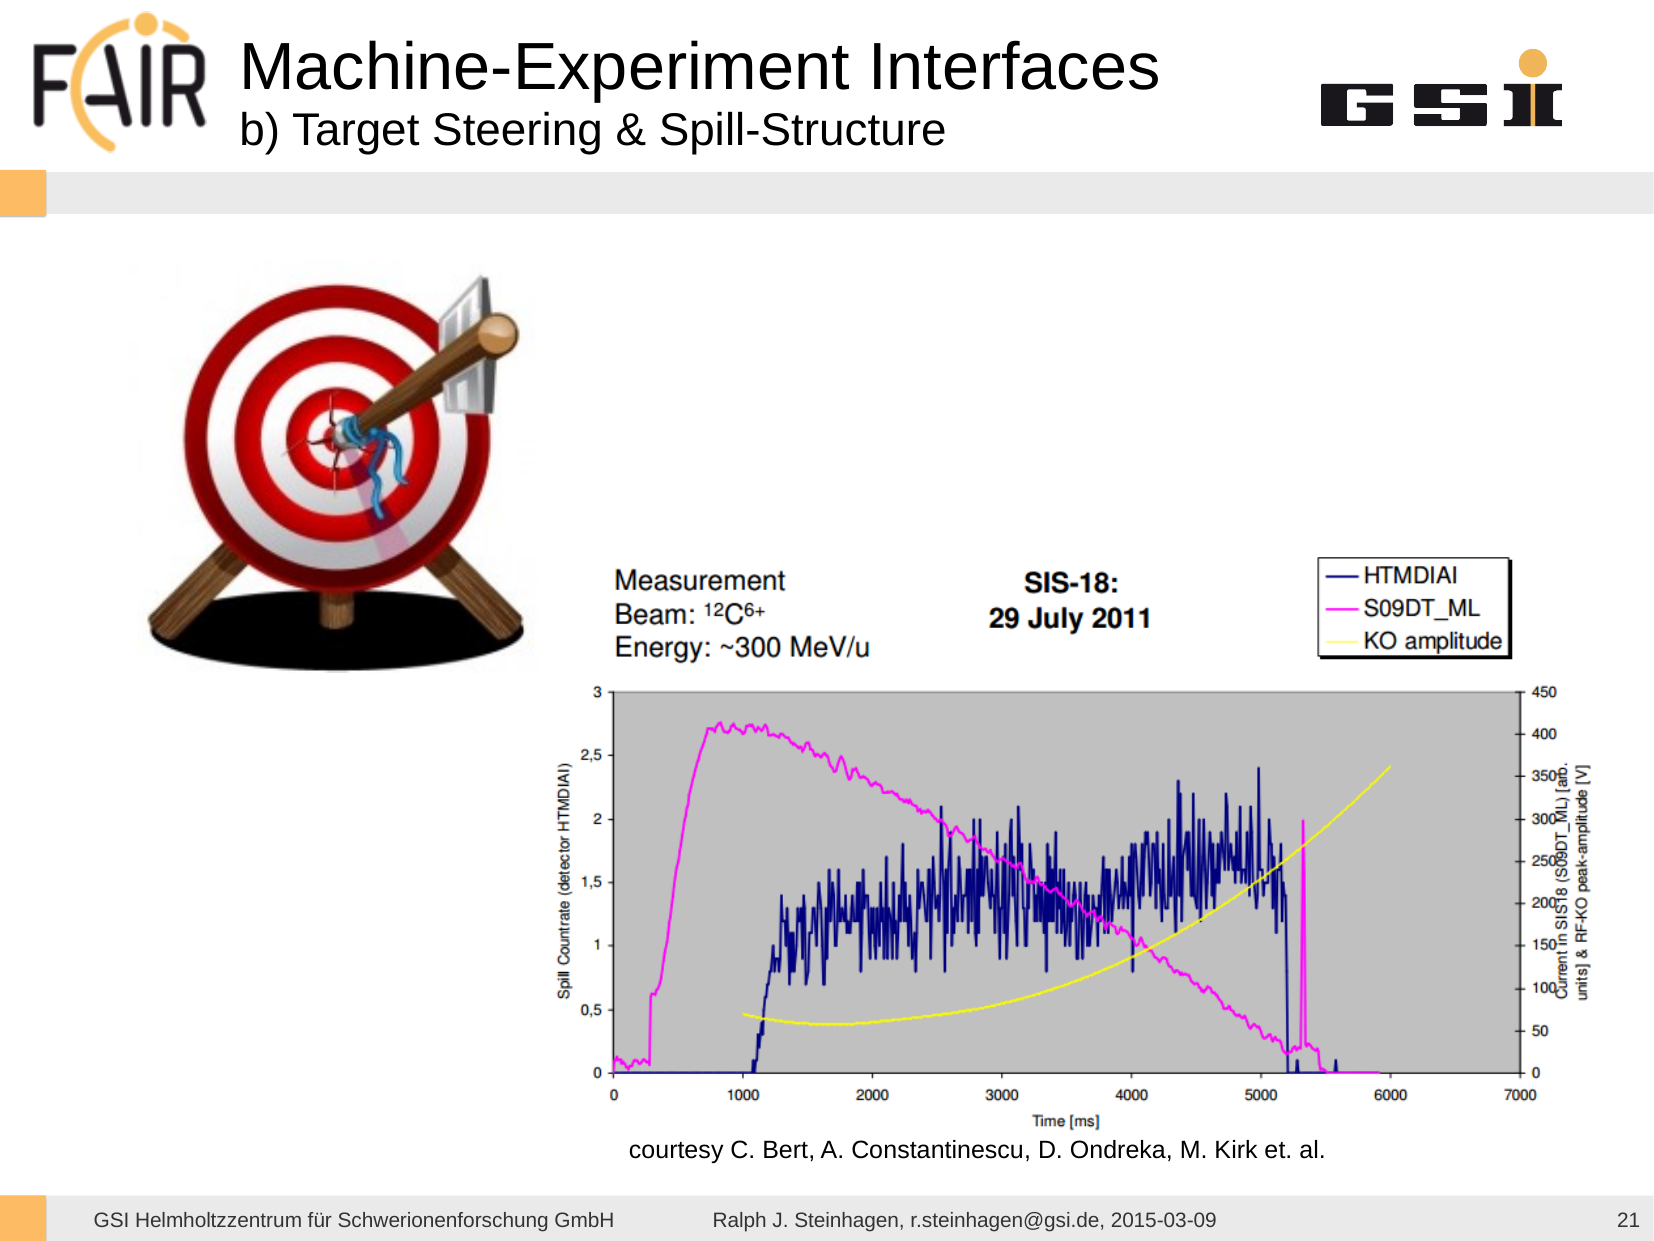

# Machine-Experiment Interfaces b) Target Steering & Spill-Structure
courtesy C. Bert, A. Constantinescu, D. Ondreka, M. Kirk et. al.